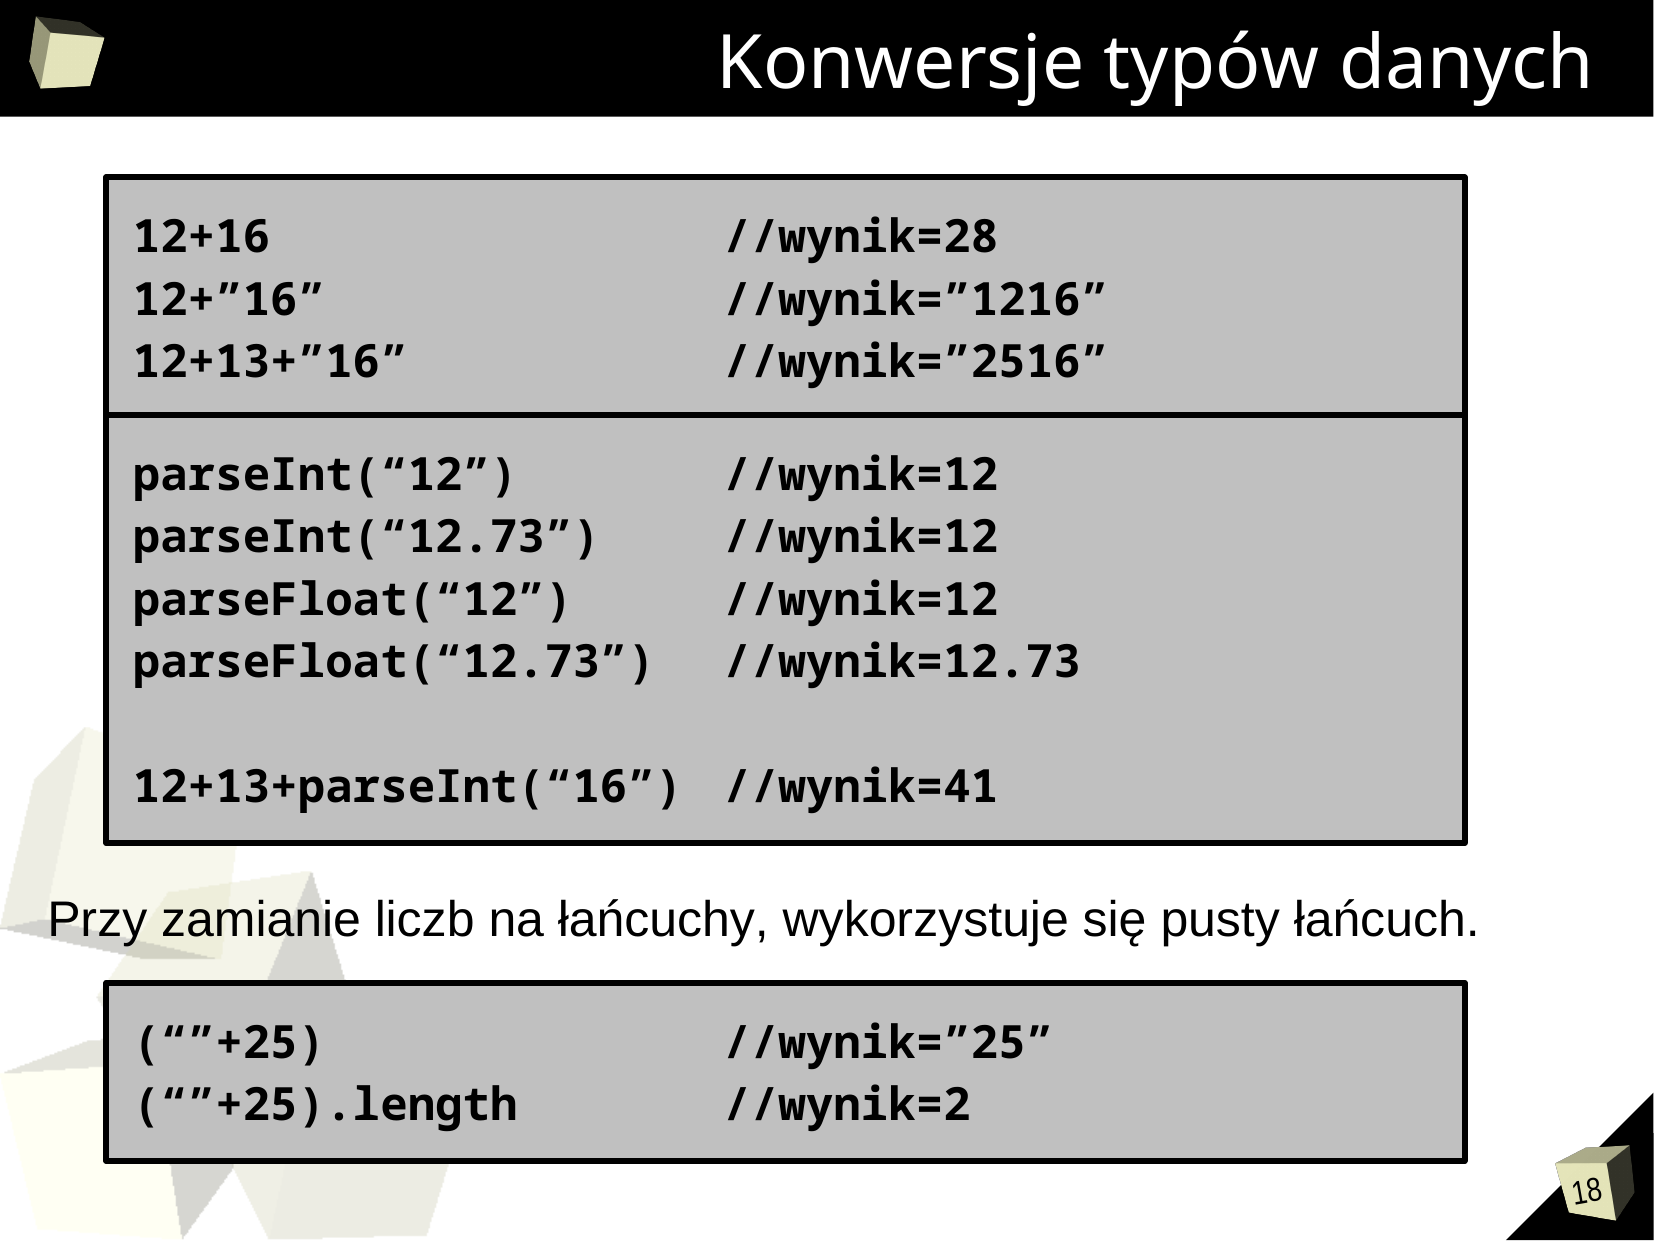

# Konwersje typów danych
12+16							//wynik=28
12+”16”						//wynik=”1216”
12+13+”16”					//wynik=”2516”
parseInt(“12”)			//wynik=12
parseInt(“12.73”)		//wynik=12
parseFloat(“12”)			//wynik=12
parseFloat(“12.73”)	//wynik=12.73
12+13+parseInt(“16”)	//wynik=41
Przy zamianie liczb na łańcuchy, wykorzystuje się pusty łańcuch.
(“”+25)						//wynik=”25”
(“”+25).length			//wynik=2